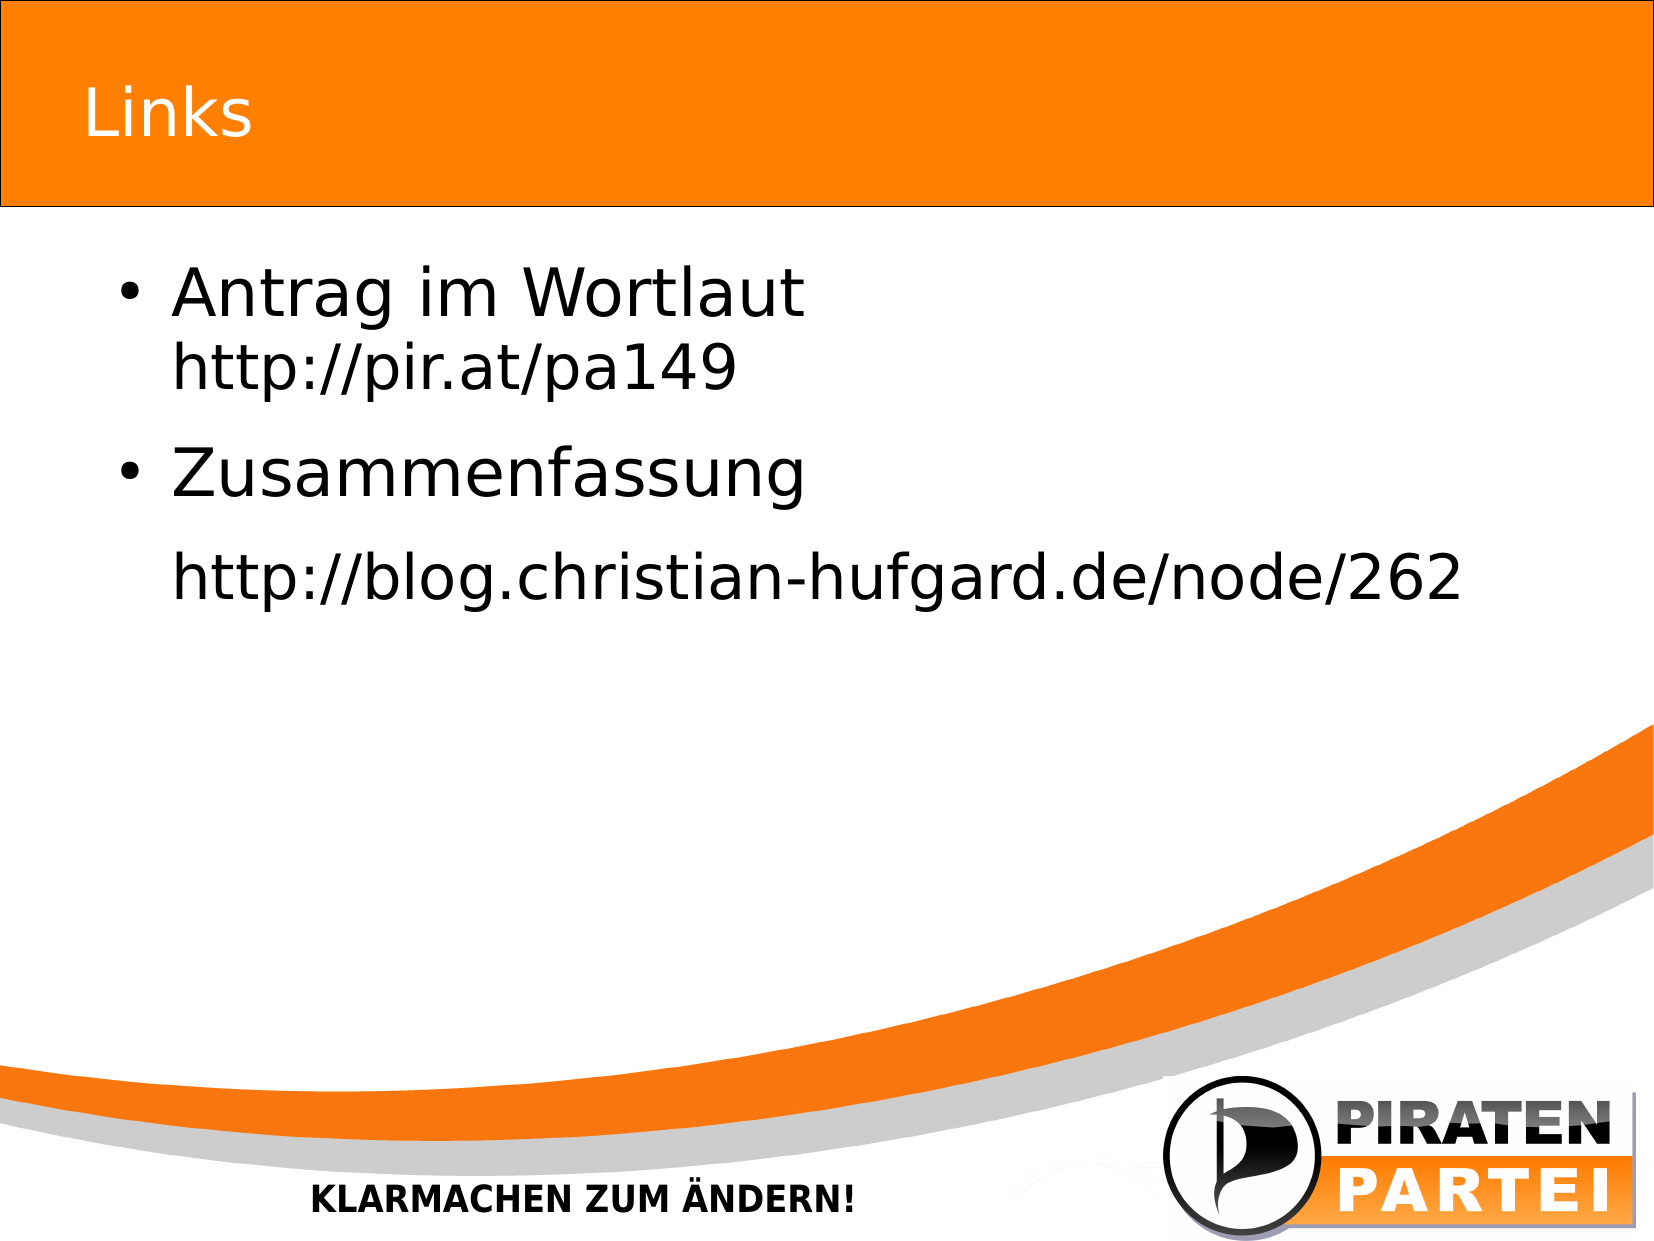

# Links
Antrag im Wortlaut
http://pir.at/pa149
Zusammenfassung
http://blog.christian-hufgard.de/node/262